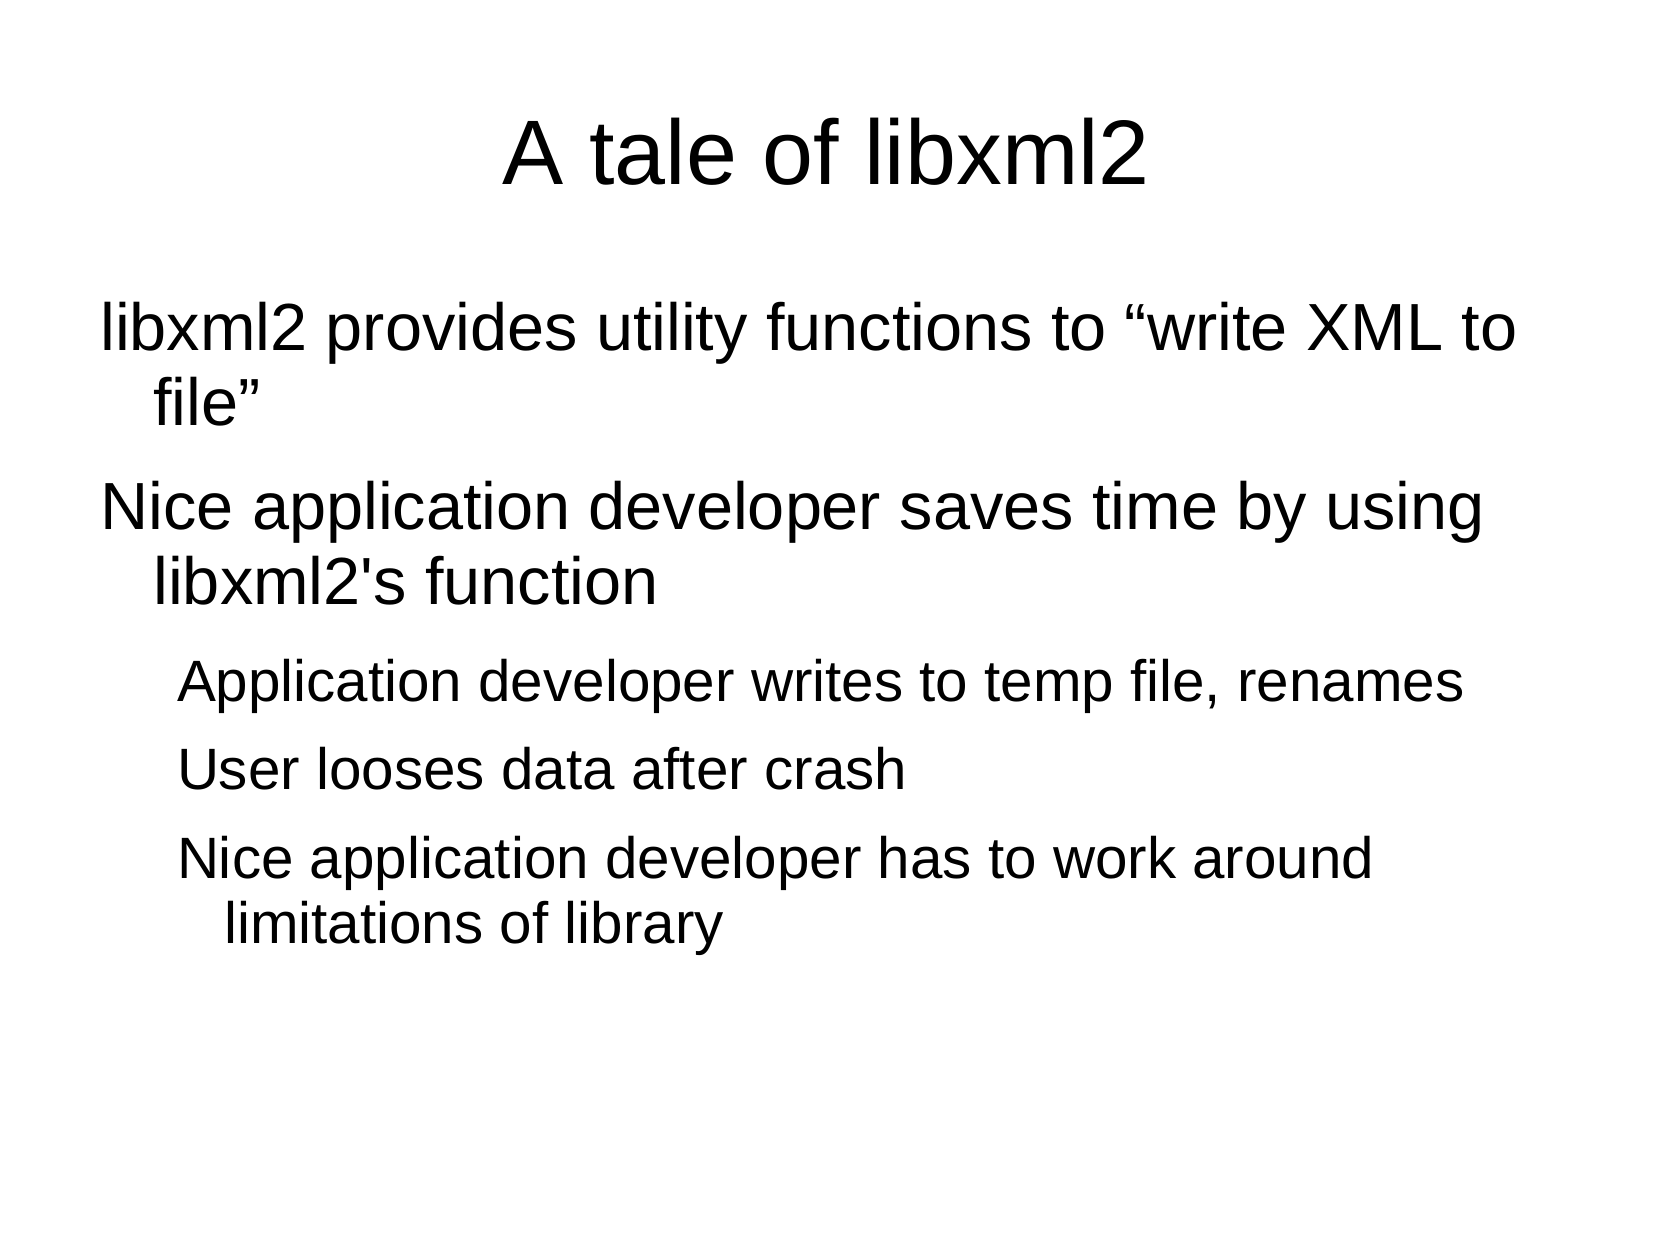

# A tale of libxml2
libxml2 provides utility functions to “write XML to file”
Nice application developer saves time by using libxml2's function
Application developer writes to temp file, renames
User looses data after crash
Nice application developer has to work around limitations of library